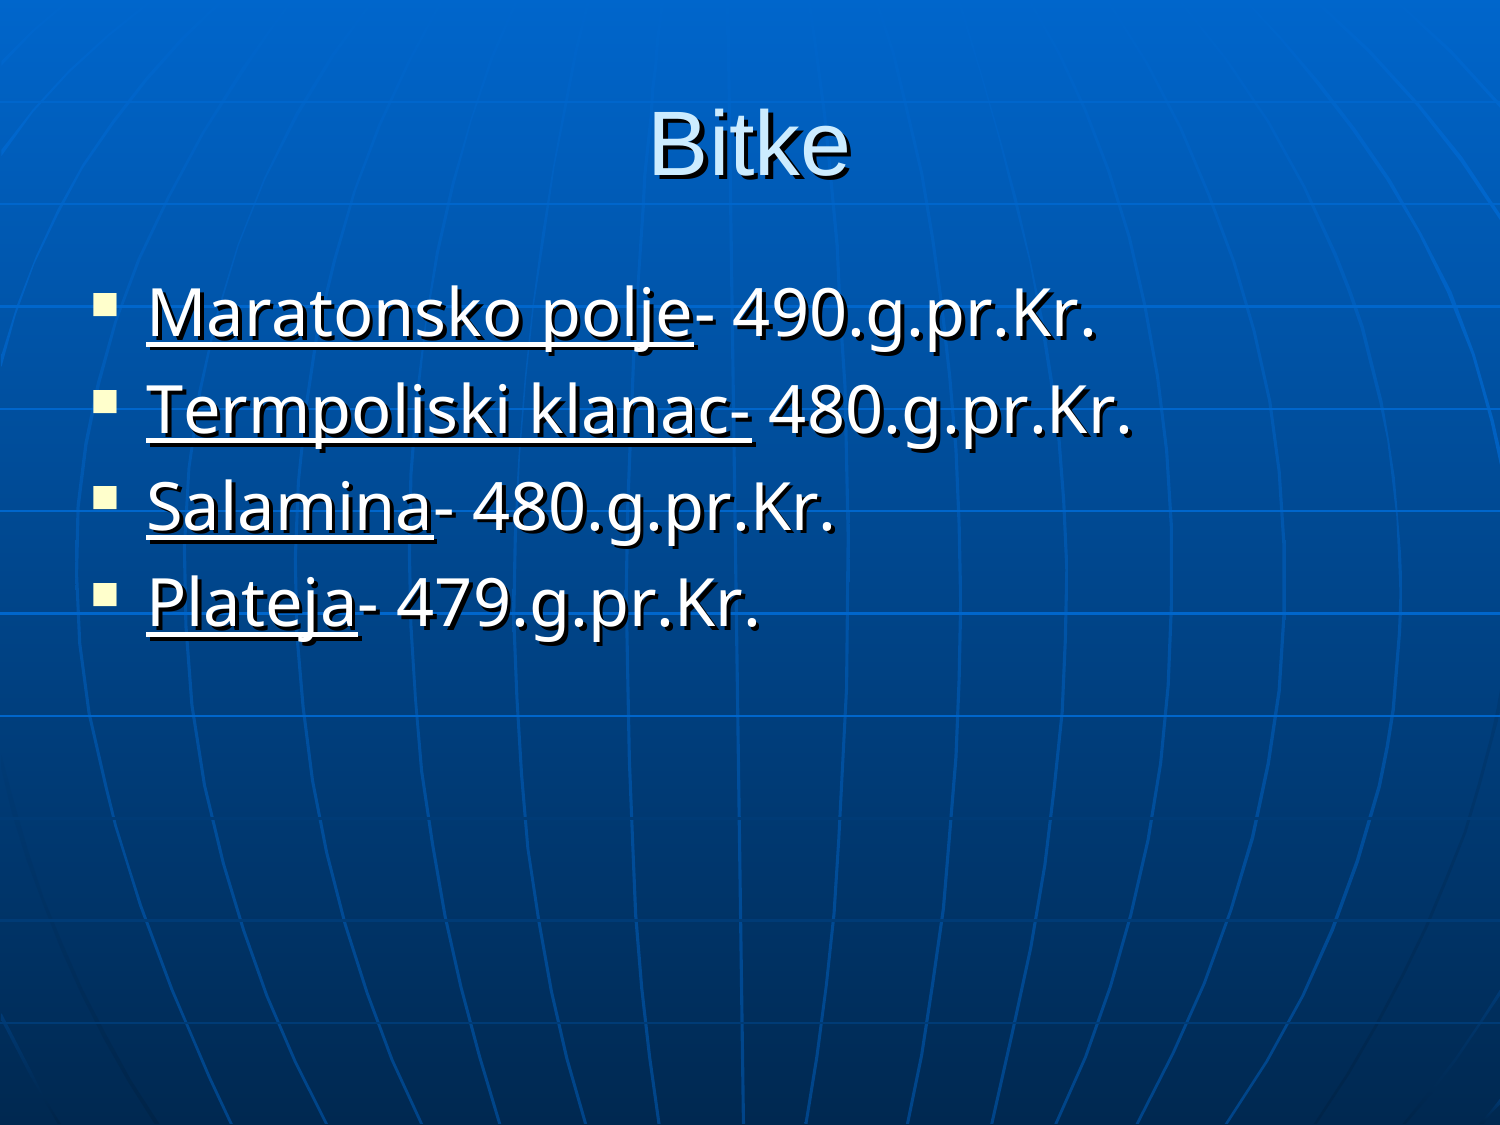

# Bitke
Maratonsko polje- 490.g.pr.Kr.
Termpoliski klanac- 480.g.pr.Kr.
Salamina- 480.g.pr.Kr.
Plateja- 479.g.pr.Kr.